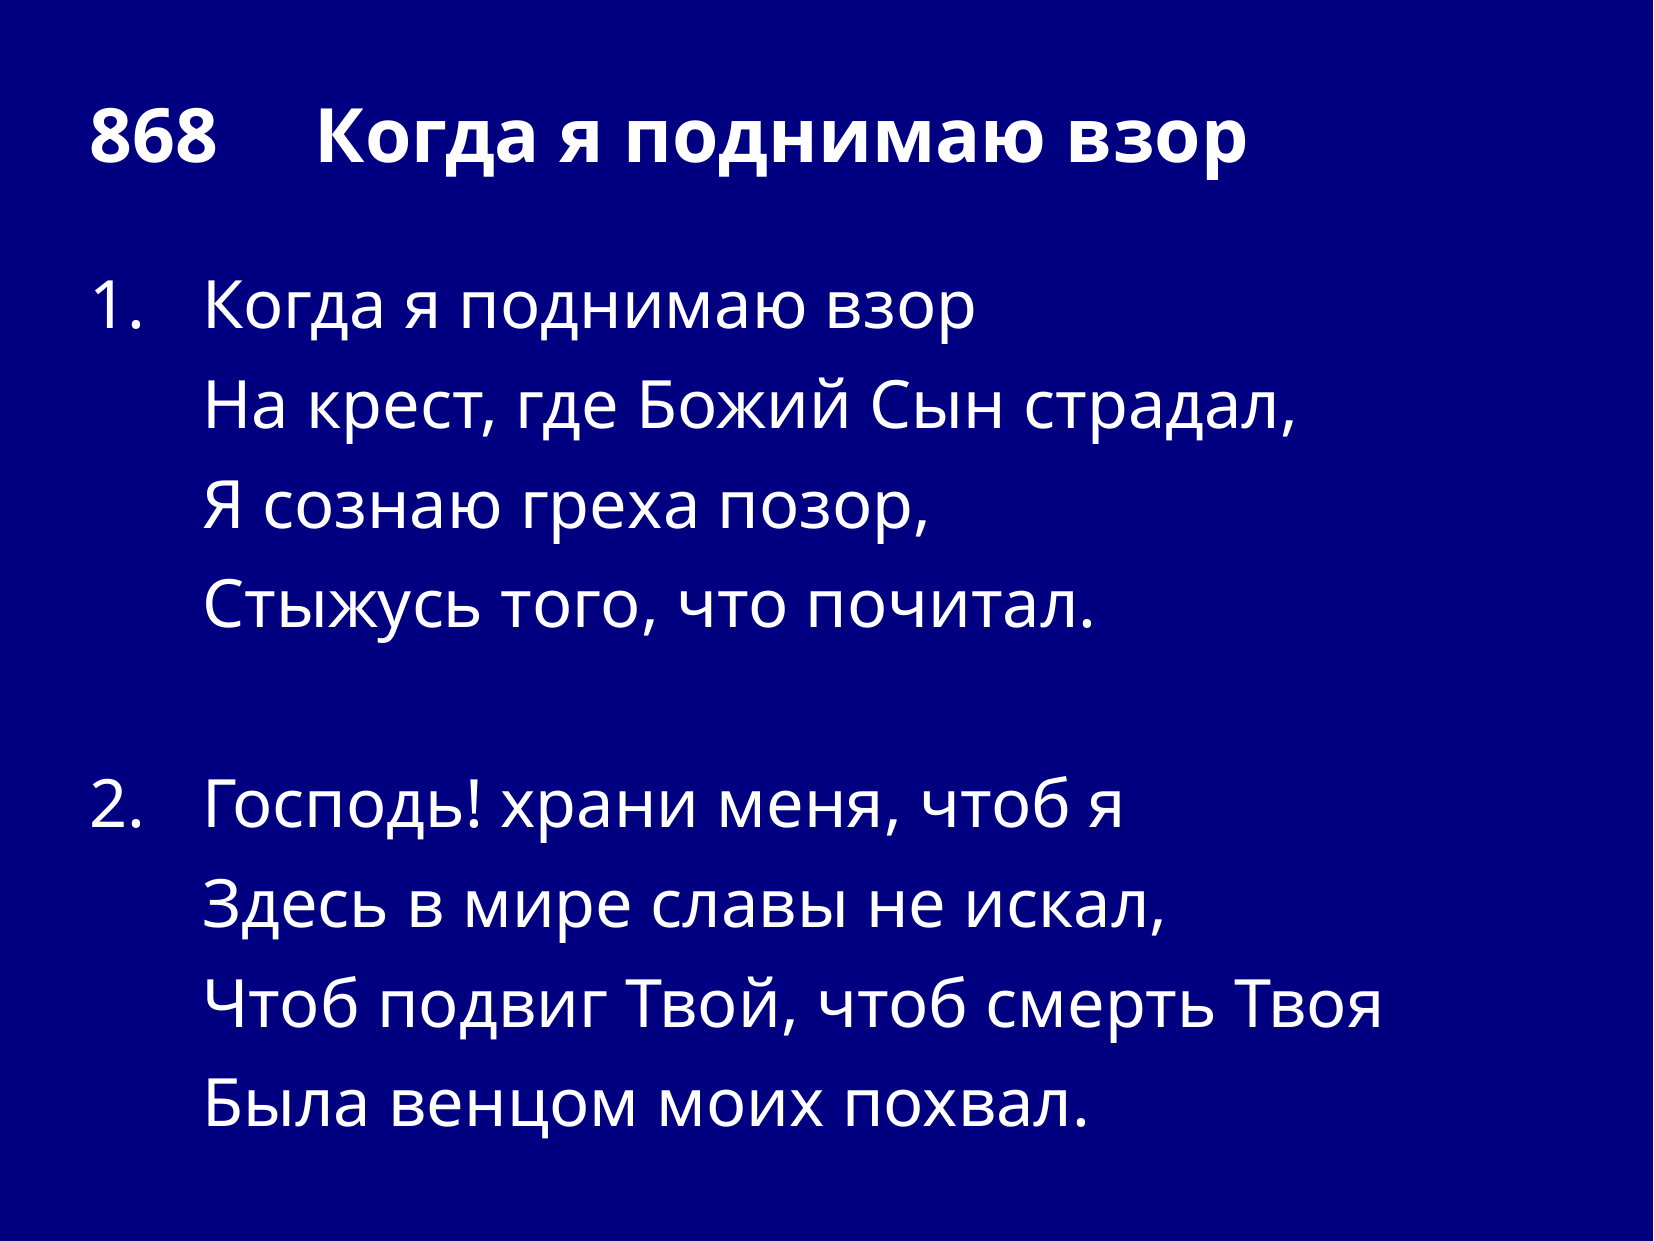

868	Когда я поднимаю взор
1.	Когда я поднимаю взор
	На крест, где Божий Сын страдал,
	Я сознаю греха позор,
	Стыжусь того, что почитал.
2.	Господь! храни меня, чтоб я
	Здесь в мире славы не искал,
	Чтоб подвиг Твой, чтоб смерть Твоя
	Была венцом моих похвал.